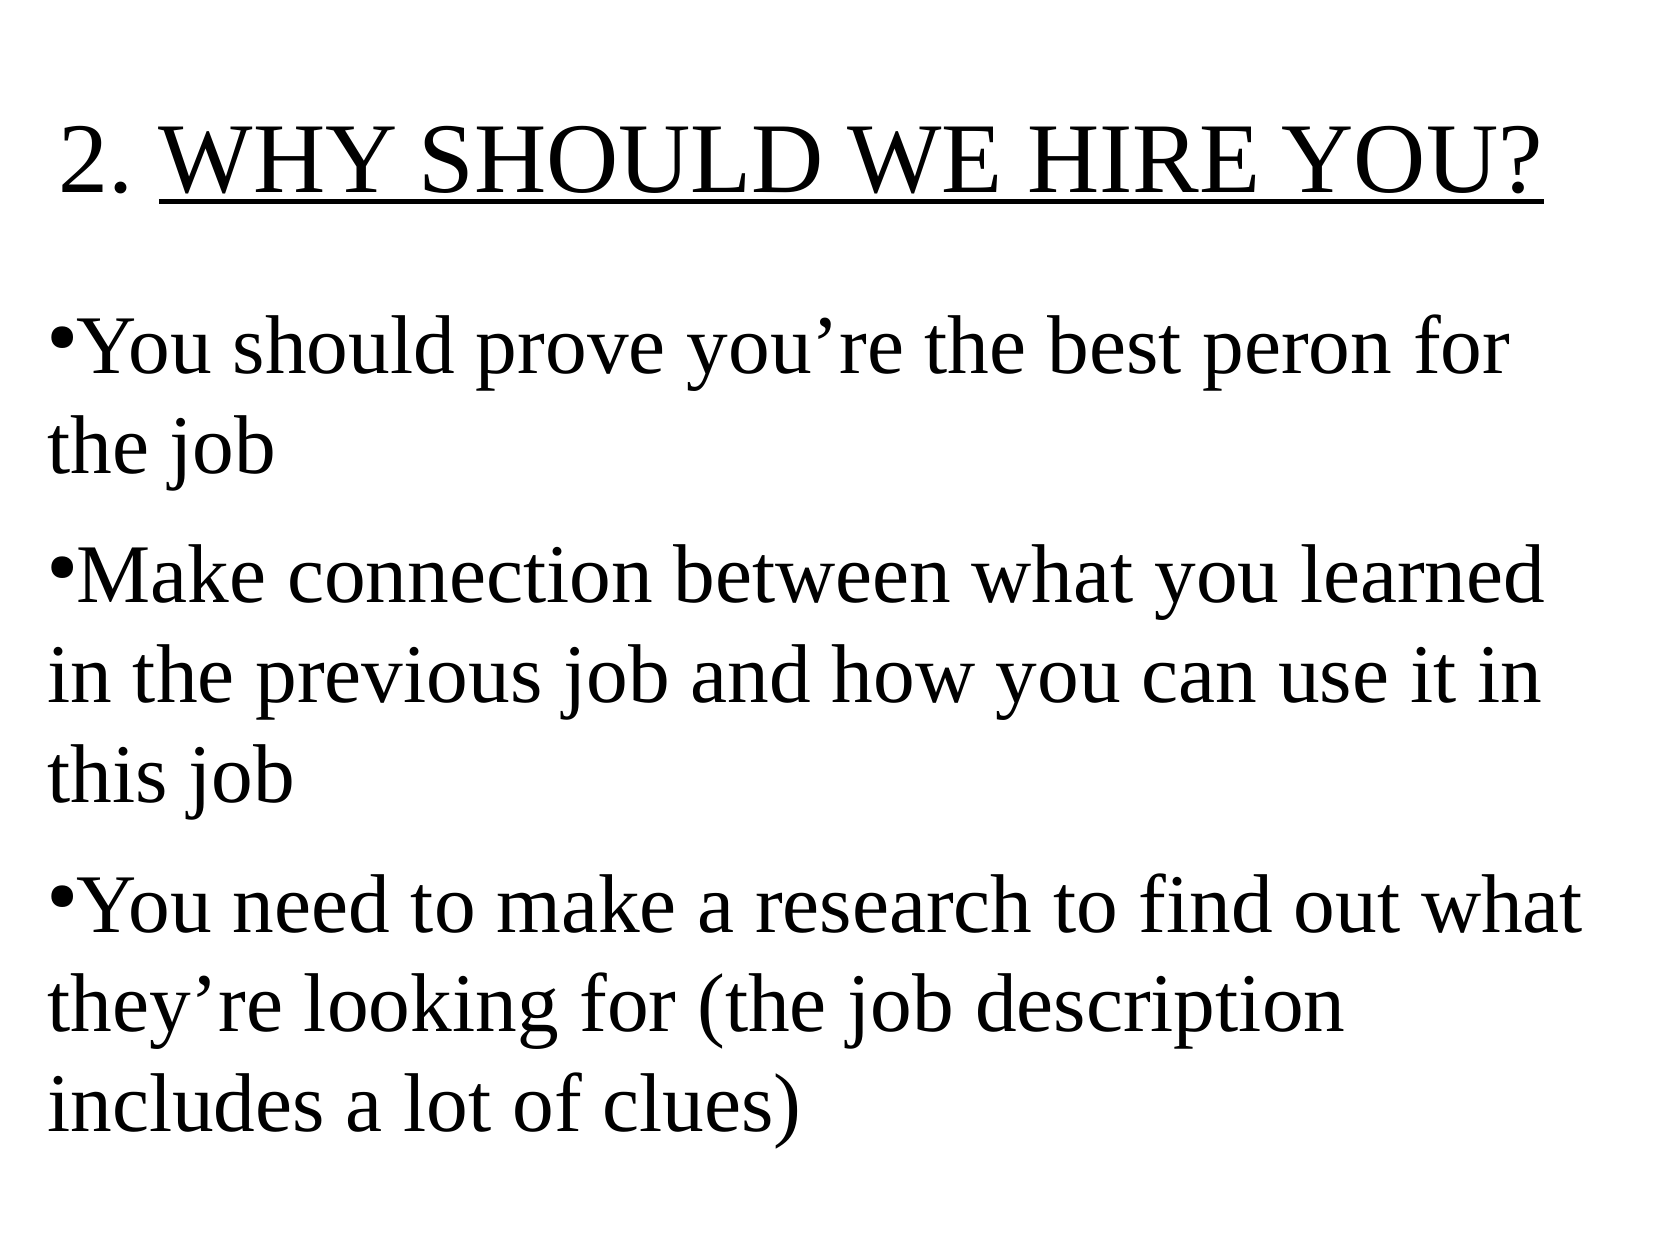

# 2. WHY SHOULD WE HIRE YOU?
You should prove you’re the best peron for the job
Make connection between what you learned in the previous job and how you can use it in this job
You need to make a research to find out what they’re looking for (the job description includes a lot of clues)